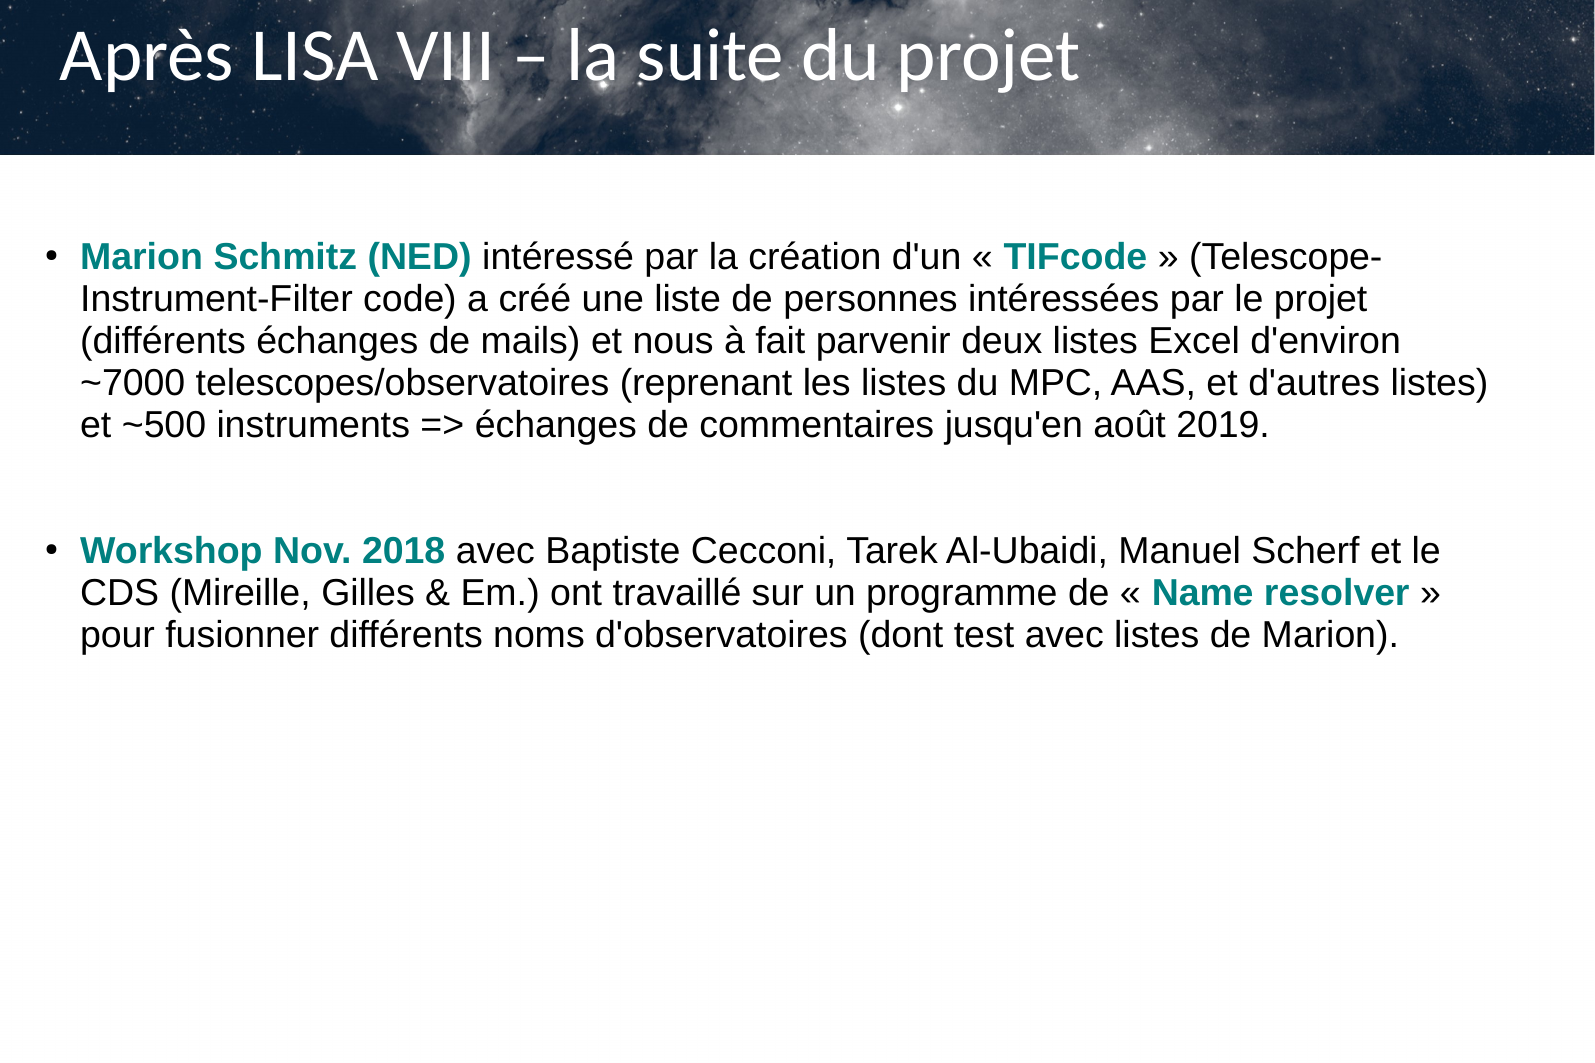

# Après LISA VIII – la suite du projet
Marion Schmitz (NED) intéressé par la création d'un « TIFcode » (Telescope-Instrument-Filter code) a créé une liste de personnes intéressées par le projet (différents échanges de mails) et nous à fait parvenir deux listes Excel d'environ ~7000 telescopes/observatoires (reprenant les listes du MPC, AAS, et d'autres listes) et ~500 instruments => échanges de commentaires jusqu'en août 2019.
Workshop Nov. 2018 avec Baptiste Cecconi, Tarek Al-Ubaidi, Manuel Scherf et le CDS (Mireille, Gilles & Em.) ont travaillé sur un programme de « Name resolver » pour fusionner différents noms d'observatoires (dont test avec listes de Marion).